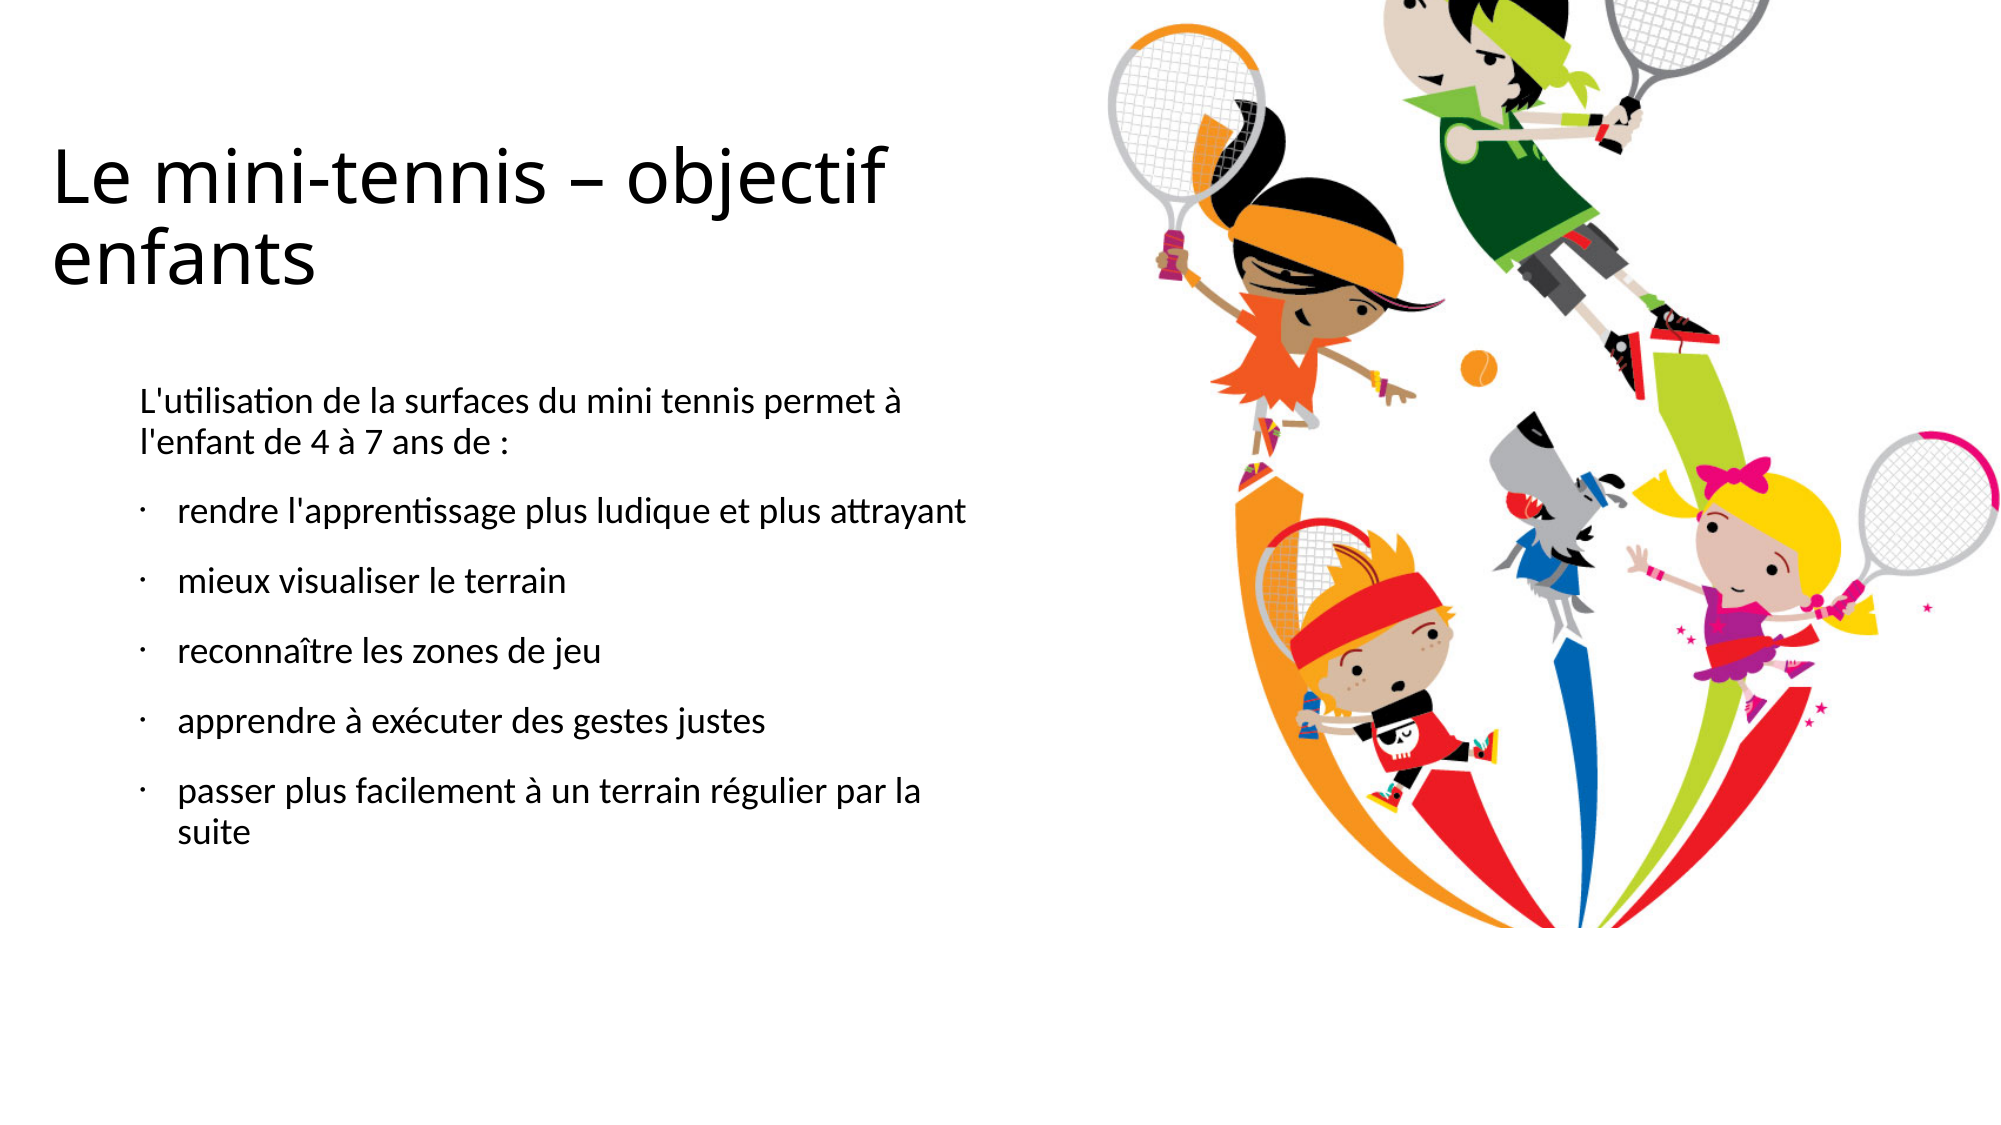

# Le mini-tennis – objectif enfants
L'utilisation de la surfaces du mini tennis permet à l'enfant de 4 à 7 ans de :
rendre l'apprentissage plus ludique et plus attrayant
mieux visualiser le terrain
reconnaître les zones de jeu
apprendre à exécuter des gestes justes
passer plus facilement à un terrain régulier par la suite